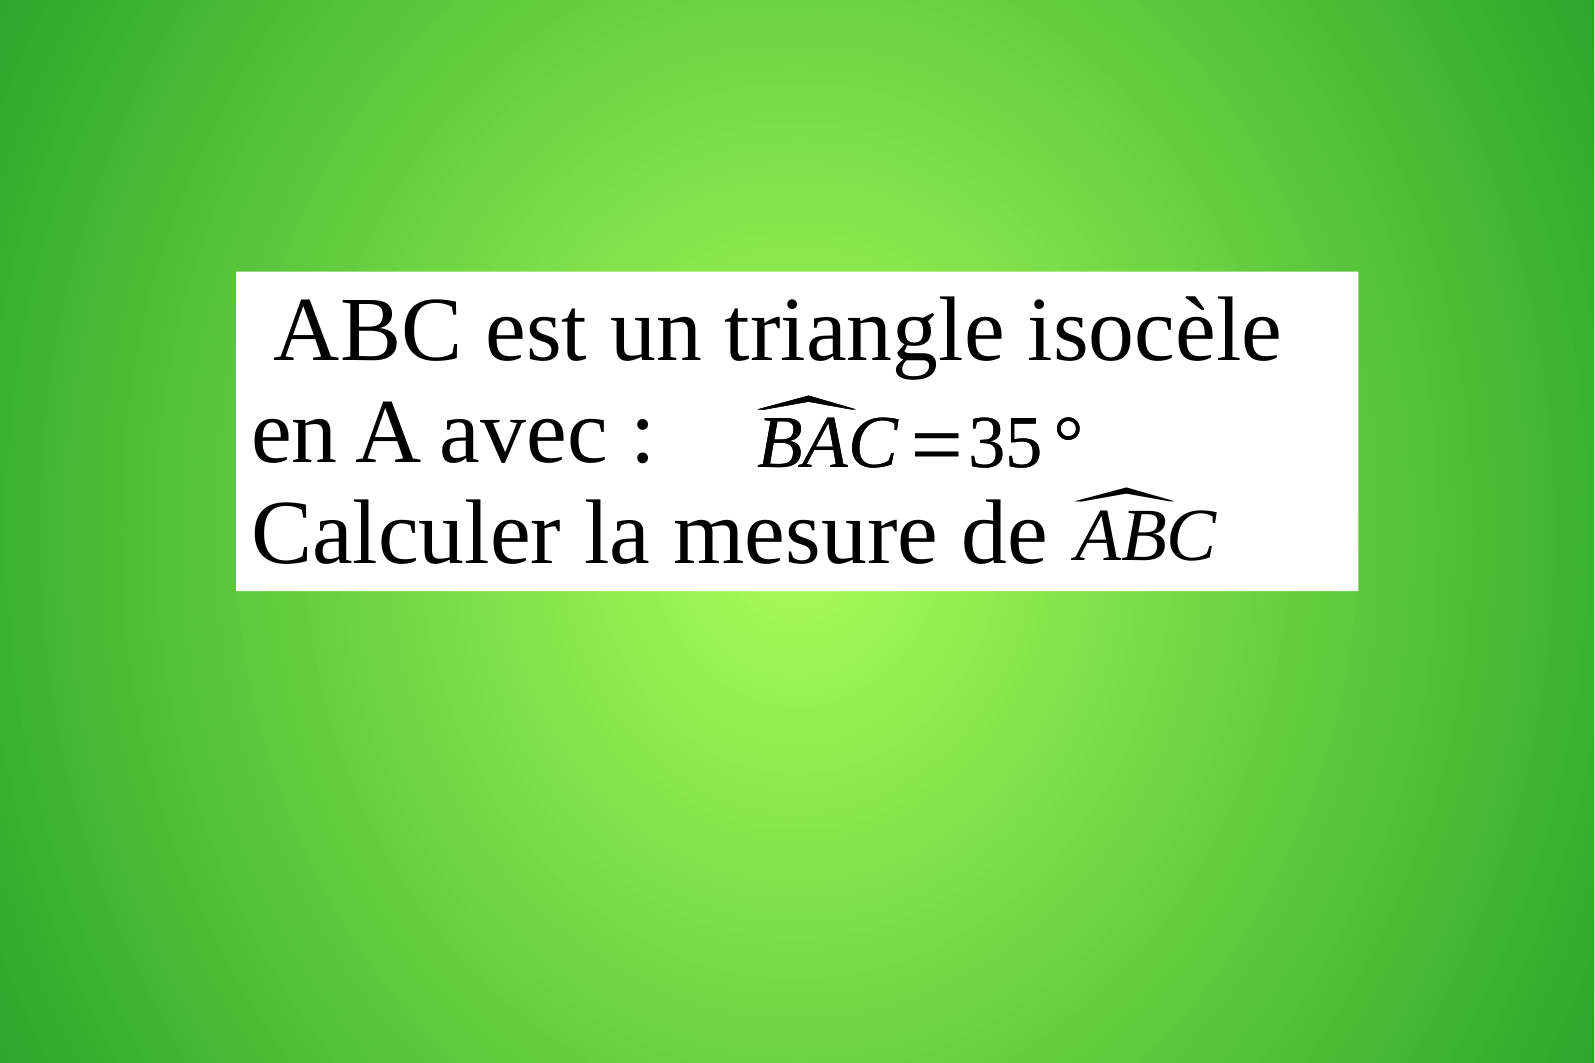

ABC est un triangle isocèle
en A avec :
Calculer la mesure de